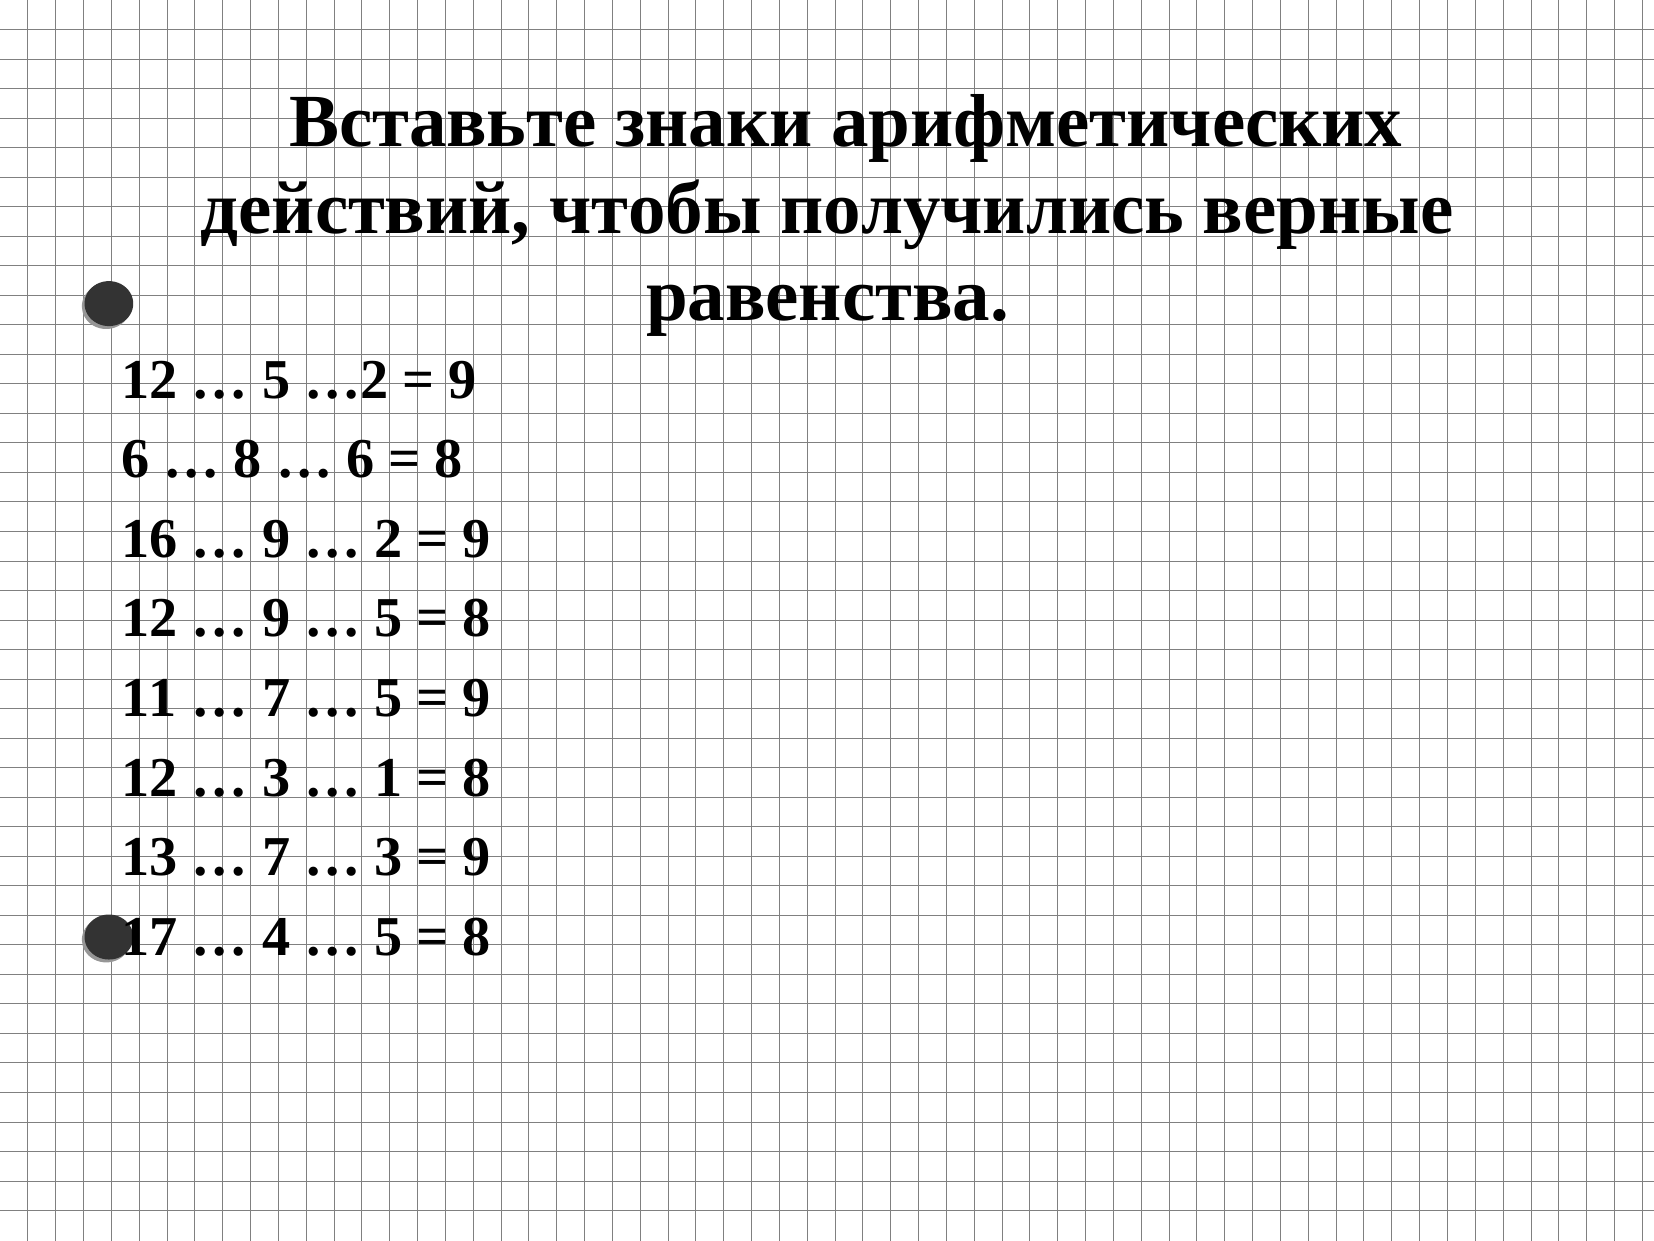

# Вставьте знаки арифметических действий, чтобы получились верные равенства.
12 … 5 …2 = 9
6 … 8 … 6 = 8
16 … 9 … 2 = 9
12 … 9 … 5 = 8
11 … 7 … 5 = 9
12 … 3 … 1 = 8
13 … 7 … 3 = 9
17 … 4 … 5 = 8